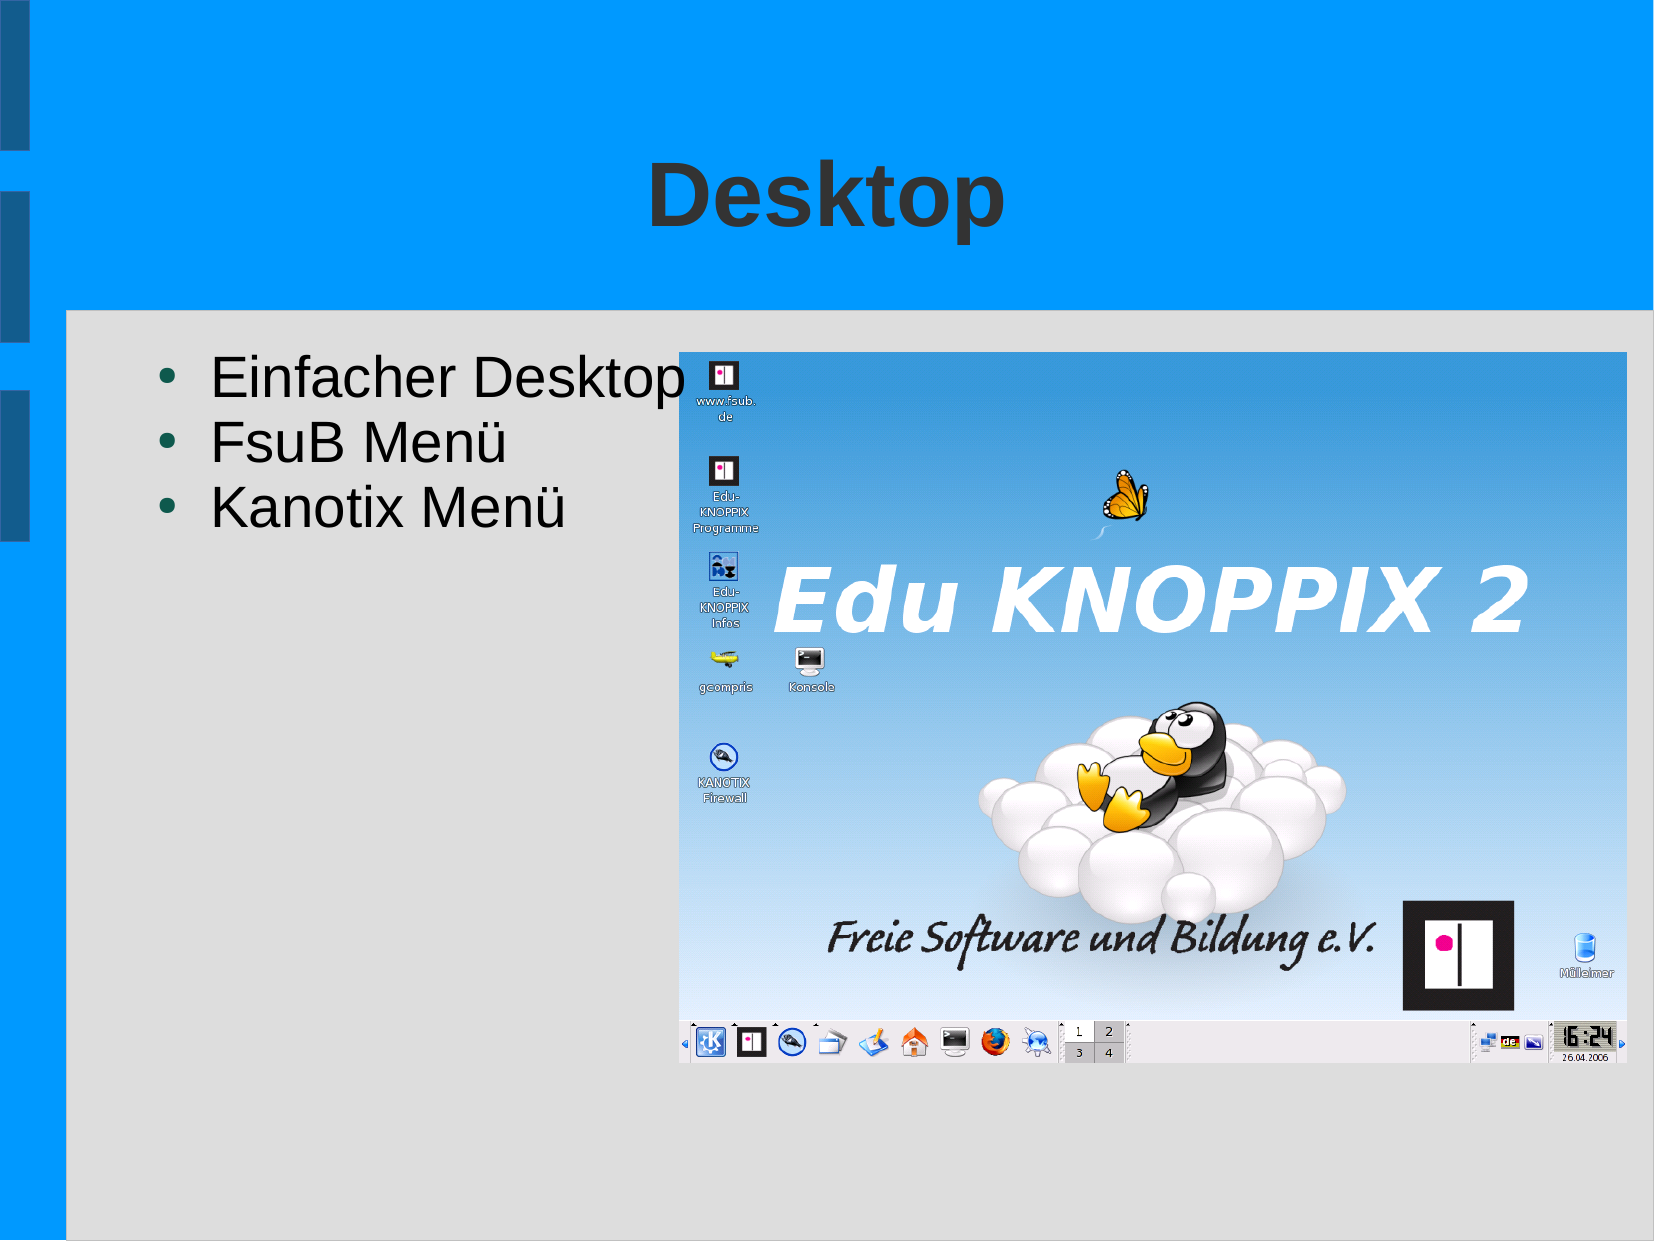

# Desktop
Einfacher Desktop
FsuB Menü
Kanotix Menü